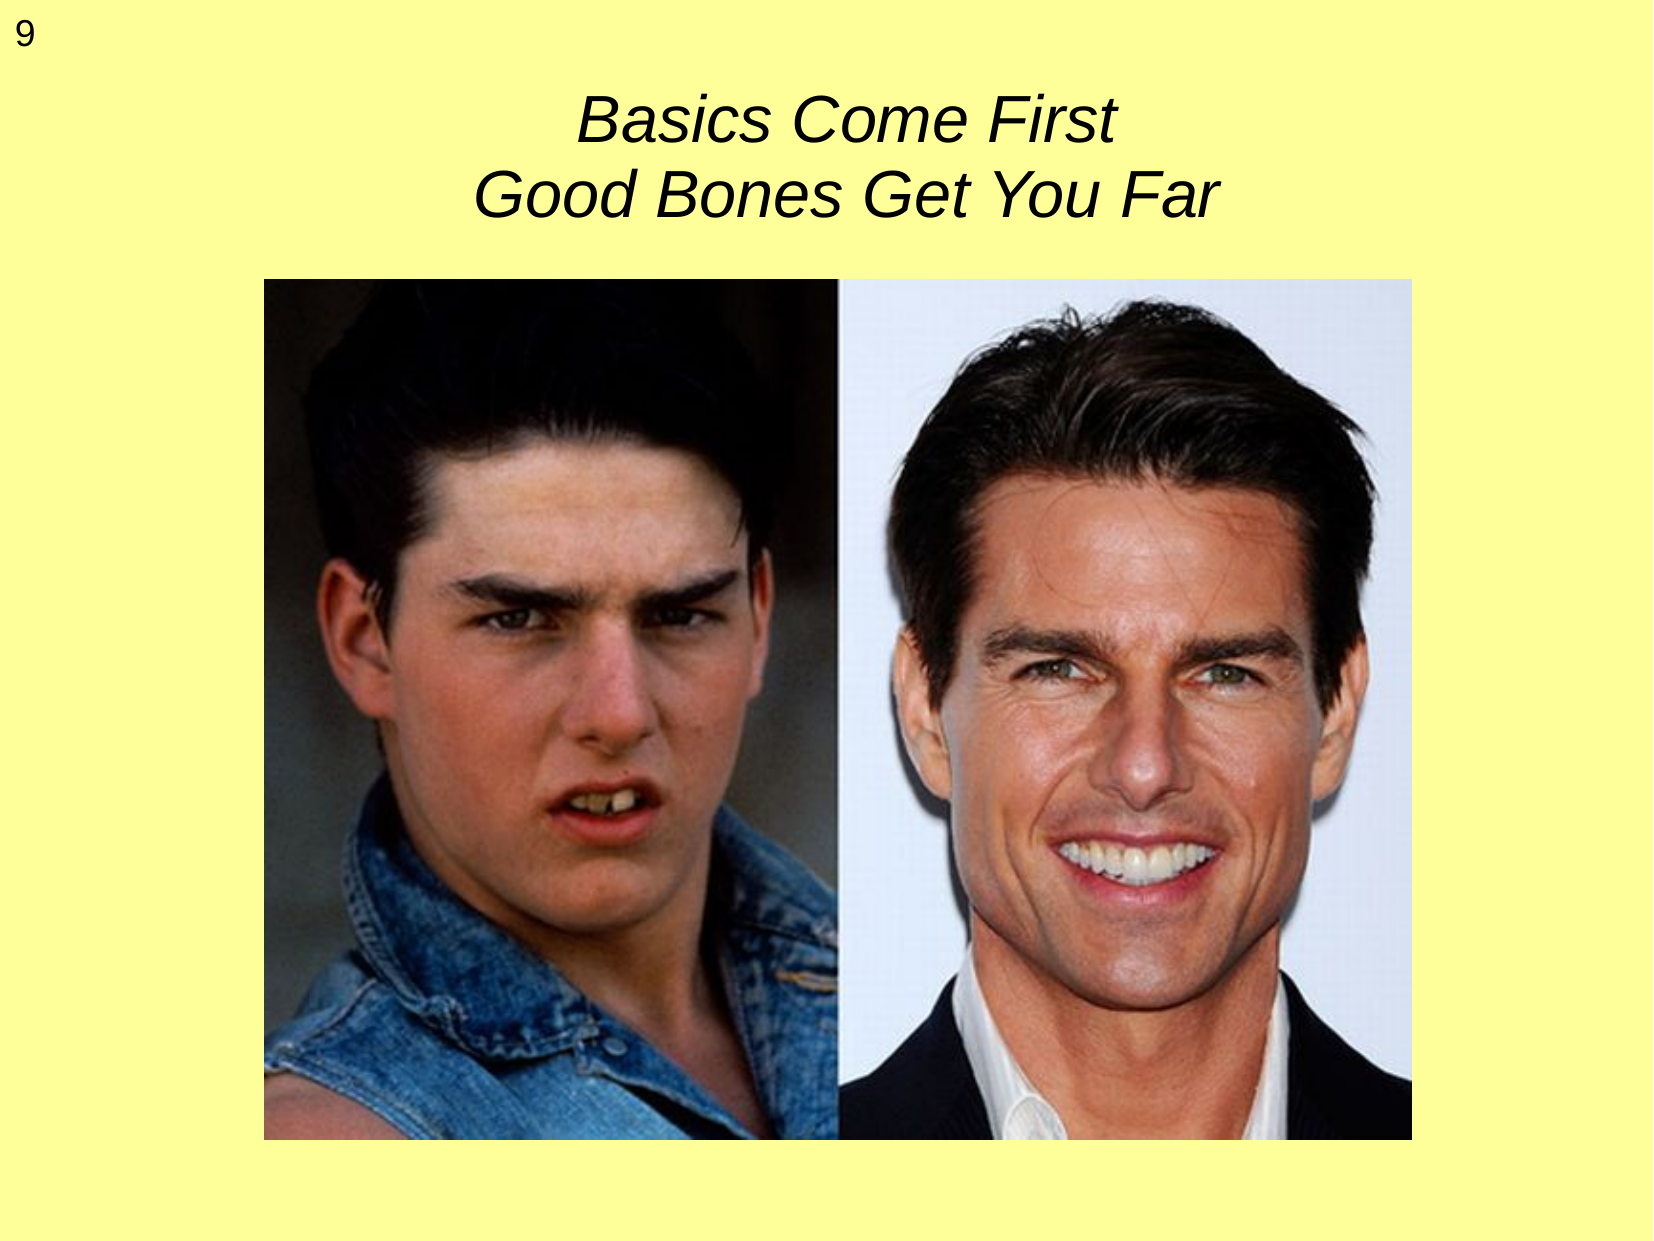

Basics Come First
Good Bones Get You Far